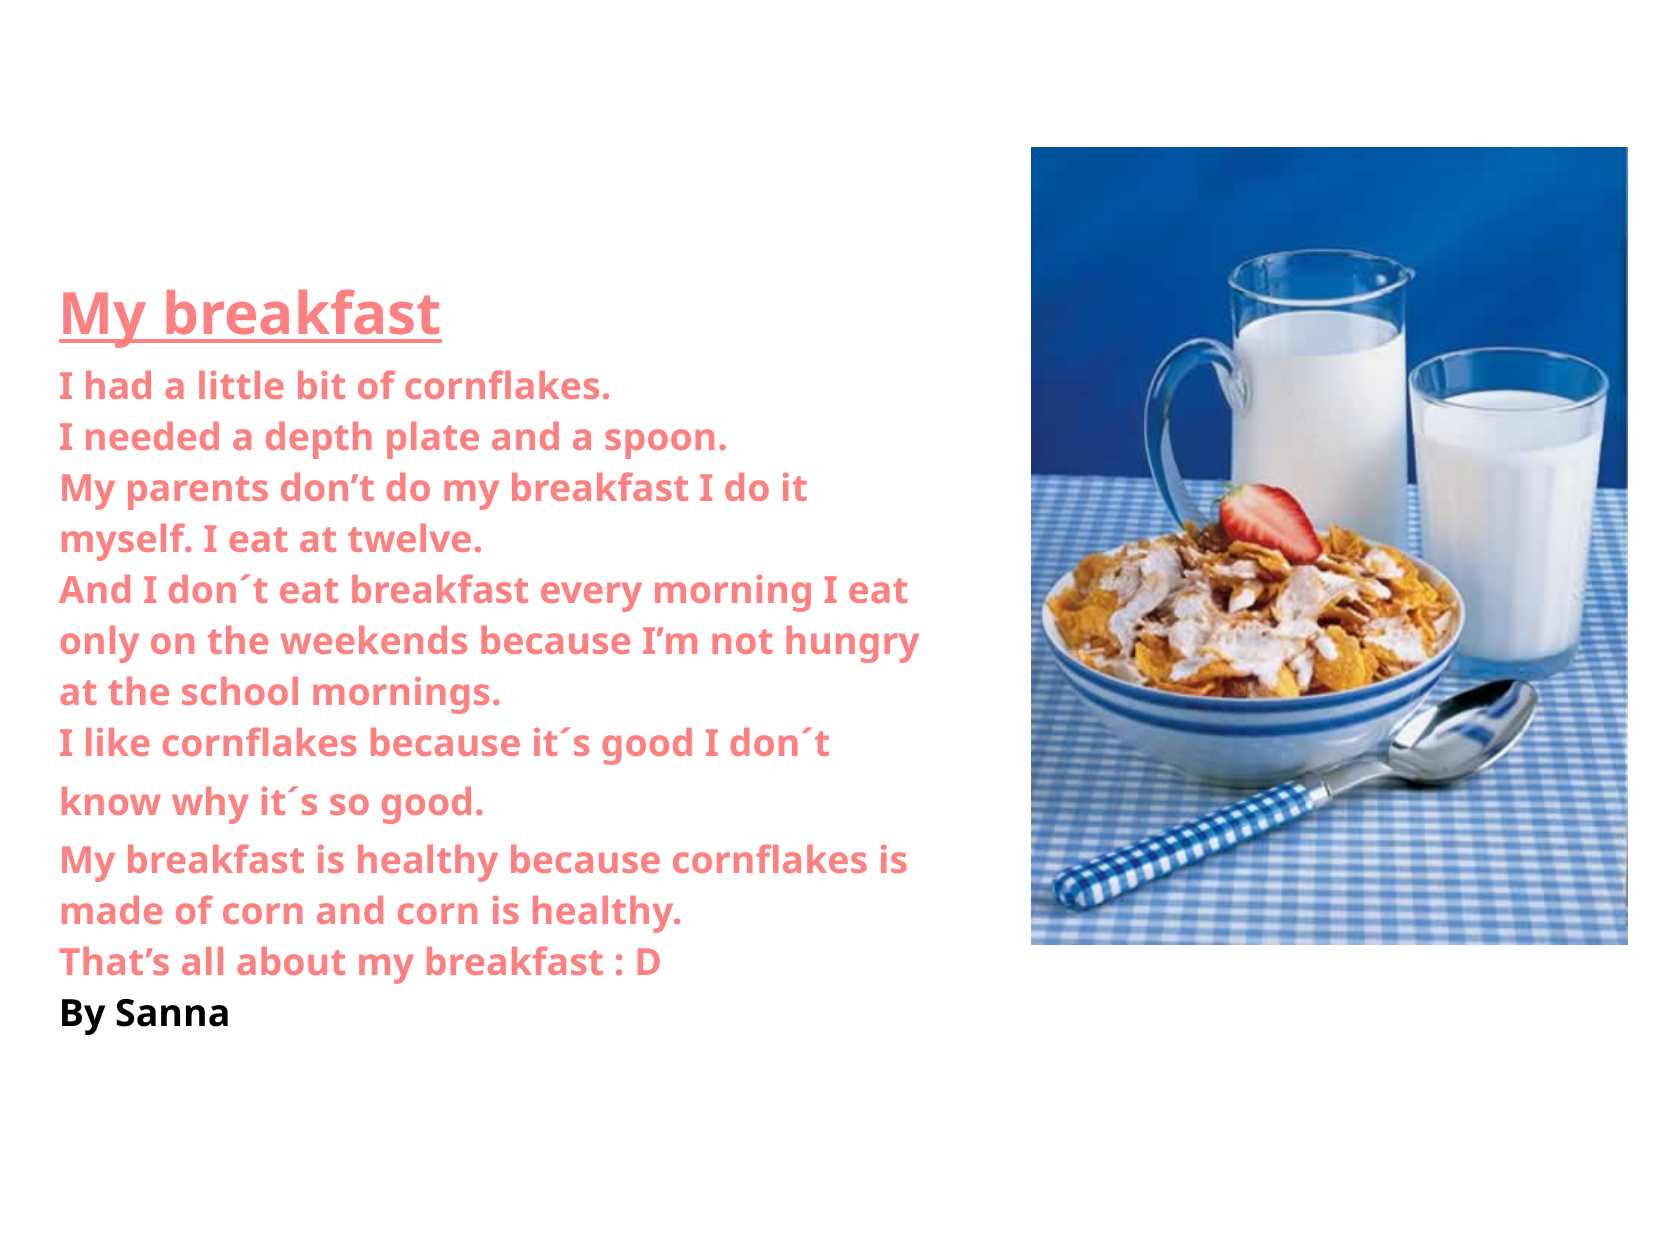

# My breakfast
I had a little bit of cornflakes.
I needed a depth plate and a spoon.
My parents don’t do my breakfast I do it
myself. I eat at twelve.
And I don´t eat breakfast every morning I eat
only on the weekends because I’m not hungry
at the school mornings.
I like cornflakes because it´s good I don´t
know why it´s so good.
My breakfast is healthy because cornflakes is
made of corn and corn is healthy.
That’s all about my breakfast : D
By Sanna